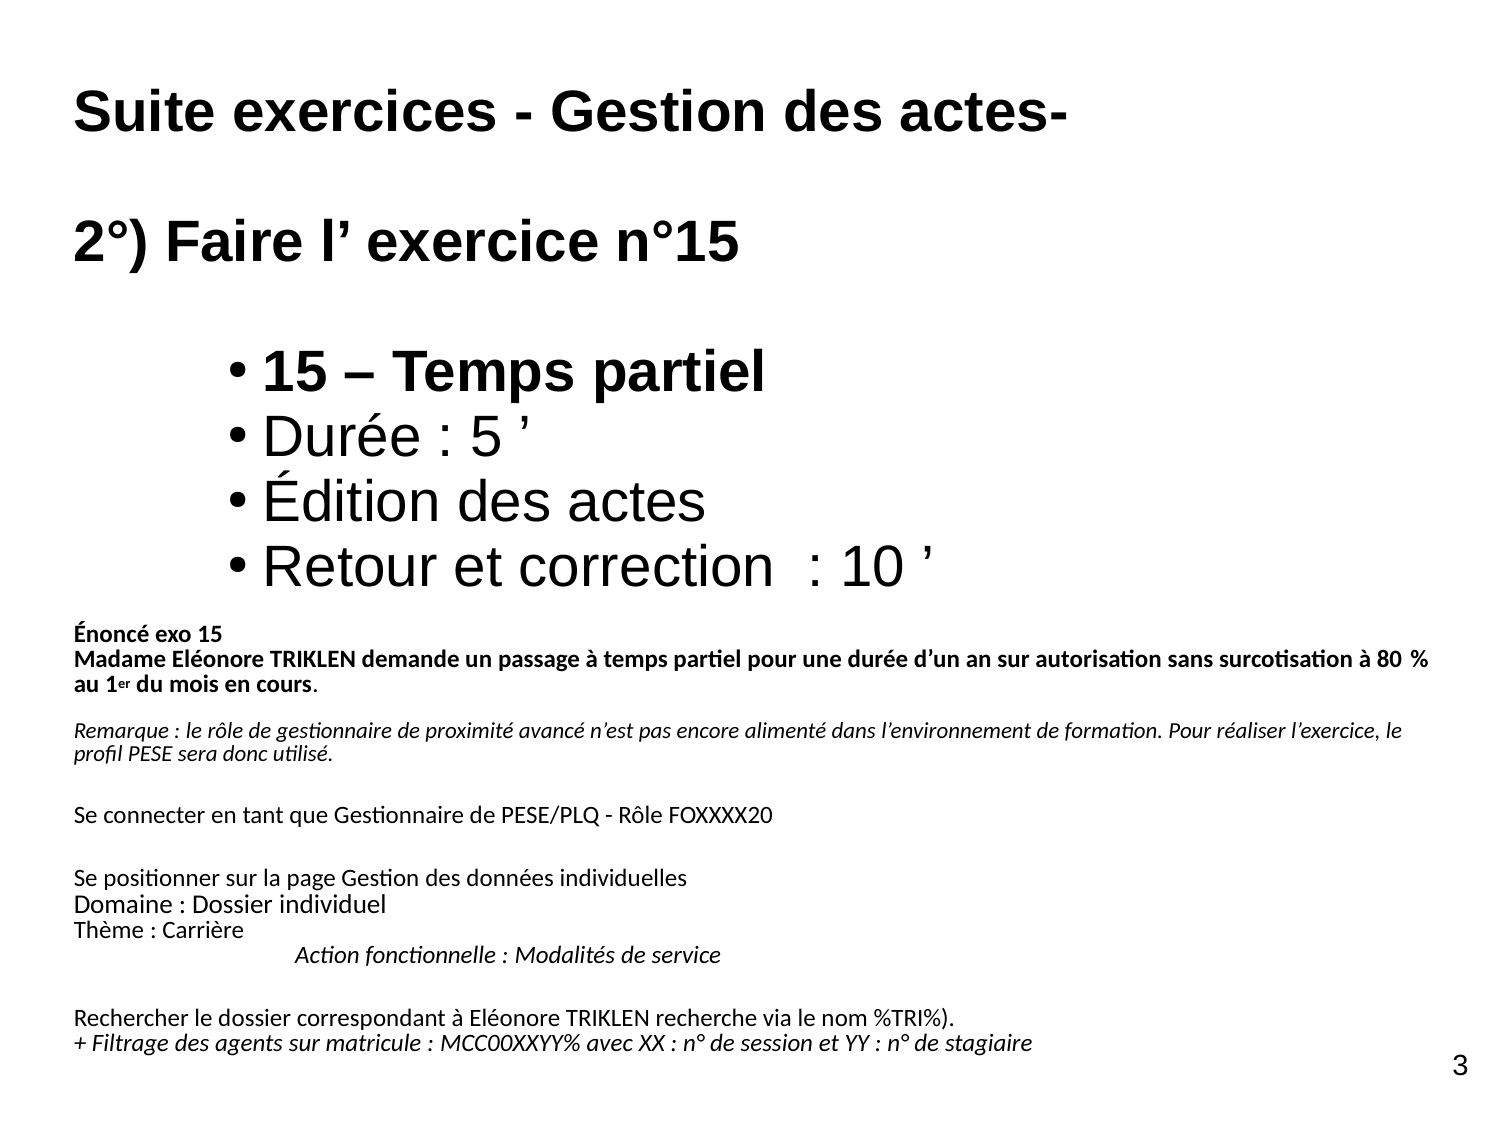

Suite exercices - Gestion des actes-
2°) Faire l’ exercice n°15
15 – Temps partiel
Durée : 5 ’
Édition des actes
Retour et correction  : 10 ’
Énoncé exo 15
Madame Eléonore TRIKLEN demande un passage à temps partiel pour une durée d’un an sur autorisation sans surcotisation à 80 % au 1er du mois en cours.
Remarque : le rôle de gestionnaire de proximité avancé n’est pas encore alimenté dans l’environnement de formation. Pour réaliser l’exercice, le profil PESE sera donc utilisé.
Se connecter en tant que Gestionnaire de PESE/PLQ - Rôle FOXXXX20
Se positionner sur la page Gestion des données individuelles
Domaine : Dossier individuel
Thème : Carrière
			Action fonctionnelle : Modalités de service
Rechercher le dossier correspondant à Eléonore TRIKLEN recherche via le nom %TRI%).
+ Filtrage des agents sur matricule : MCC00XXYY% avec XX : n° de session et YY : n° de stagiaire